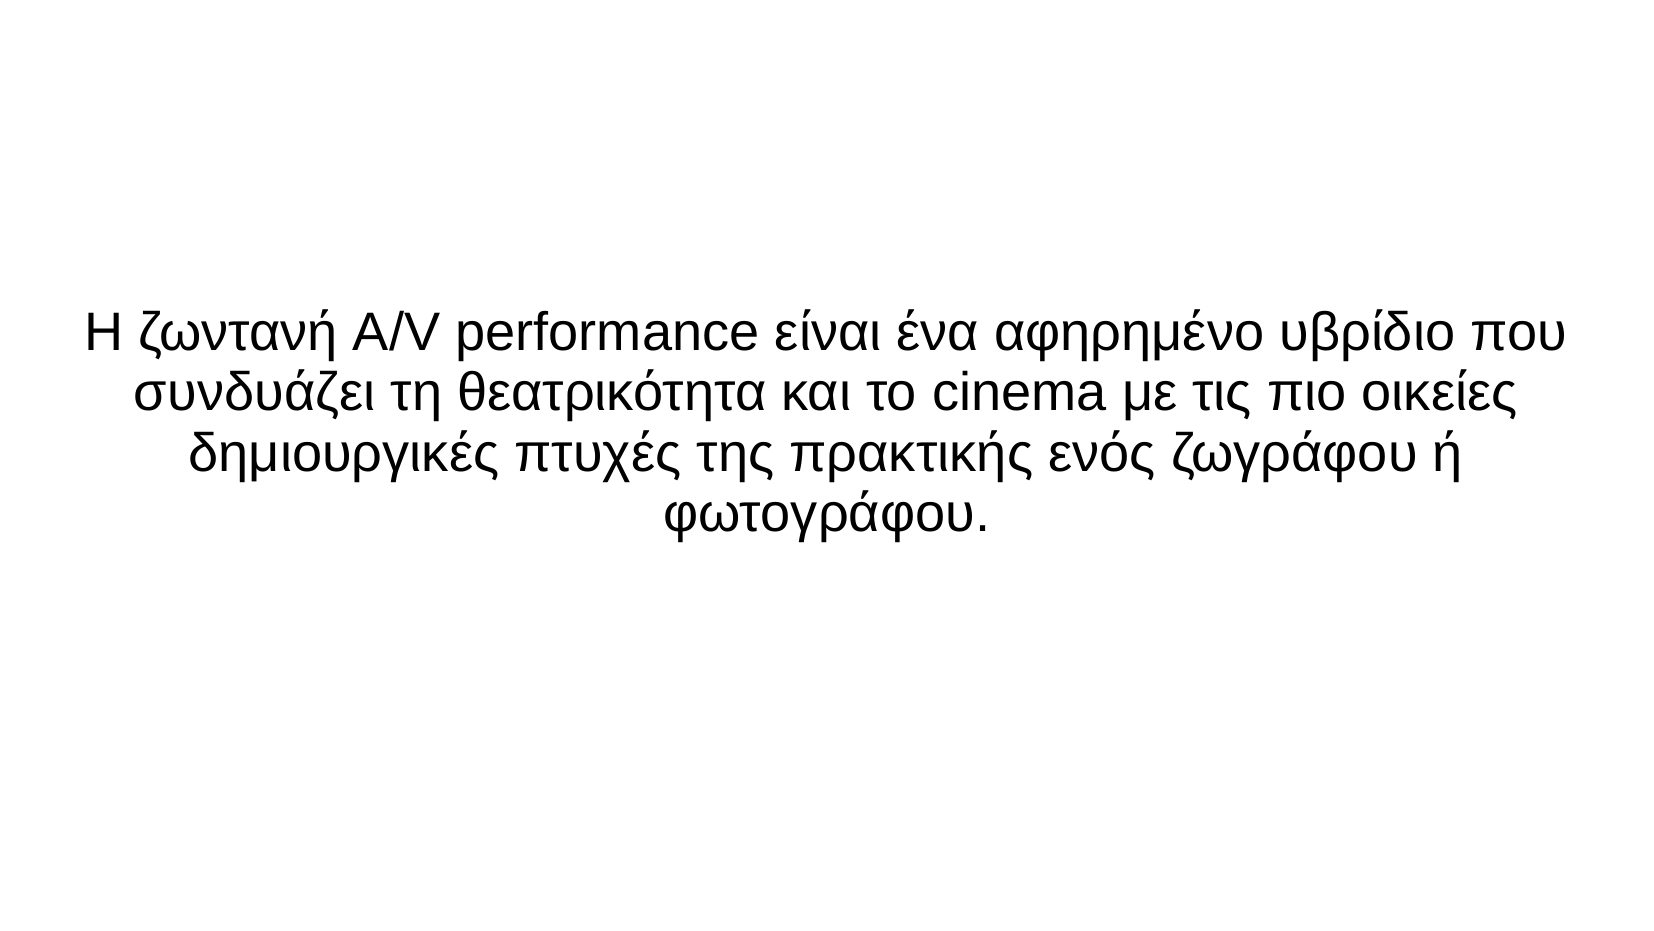

# H ζωντανή A/V performance είναι ένα αφηρημένο υβρίδιο που συνδυάζει τη θεατρικότητα και το cinema με τις πιο οικείες δημιουργικές πτυχές της πρακτικής ενός ζωγράφου ή φωτογράφου.